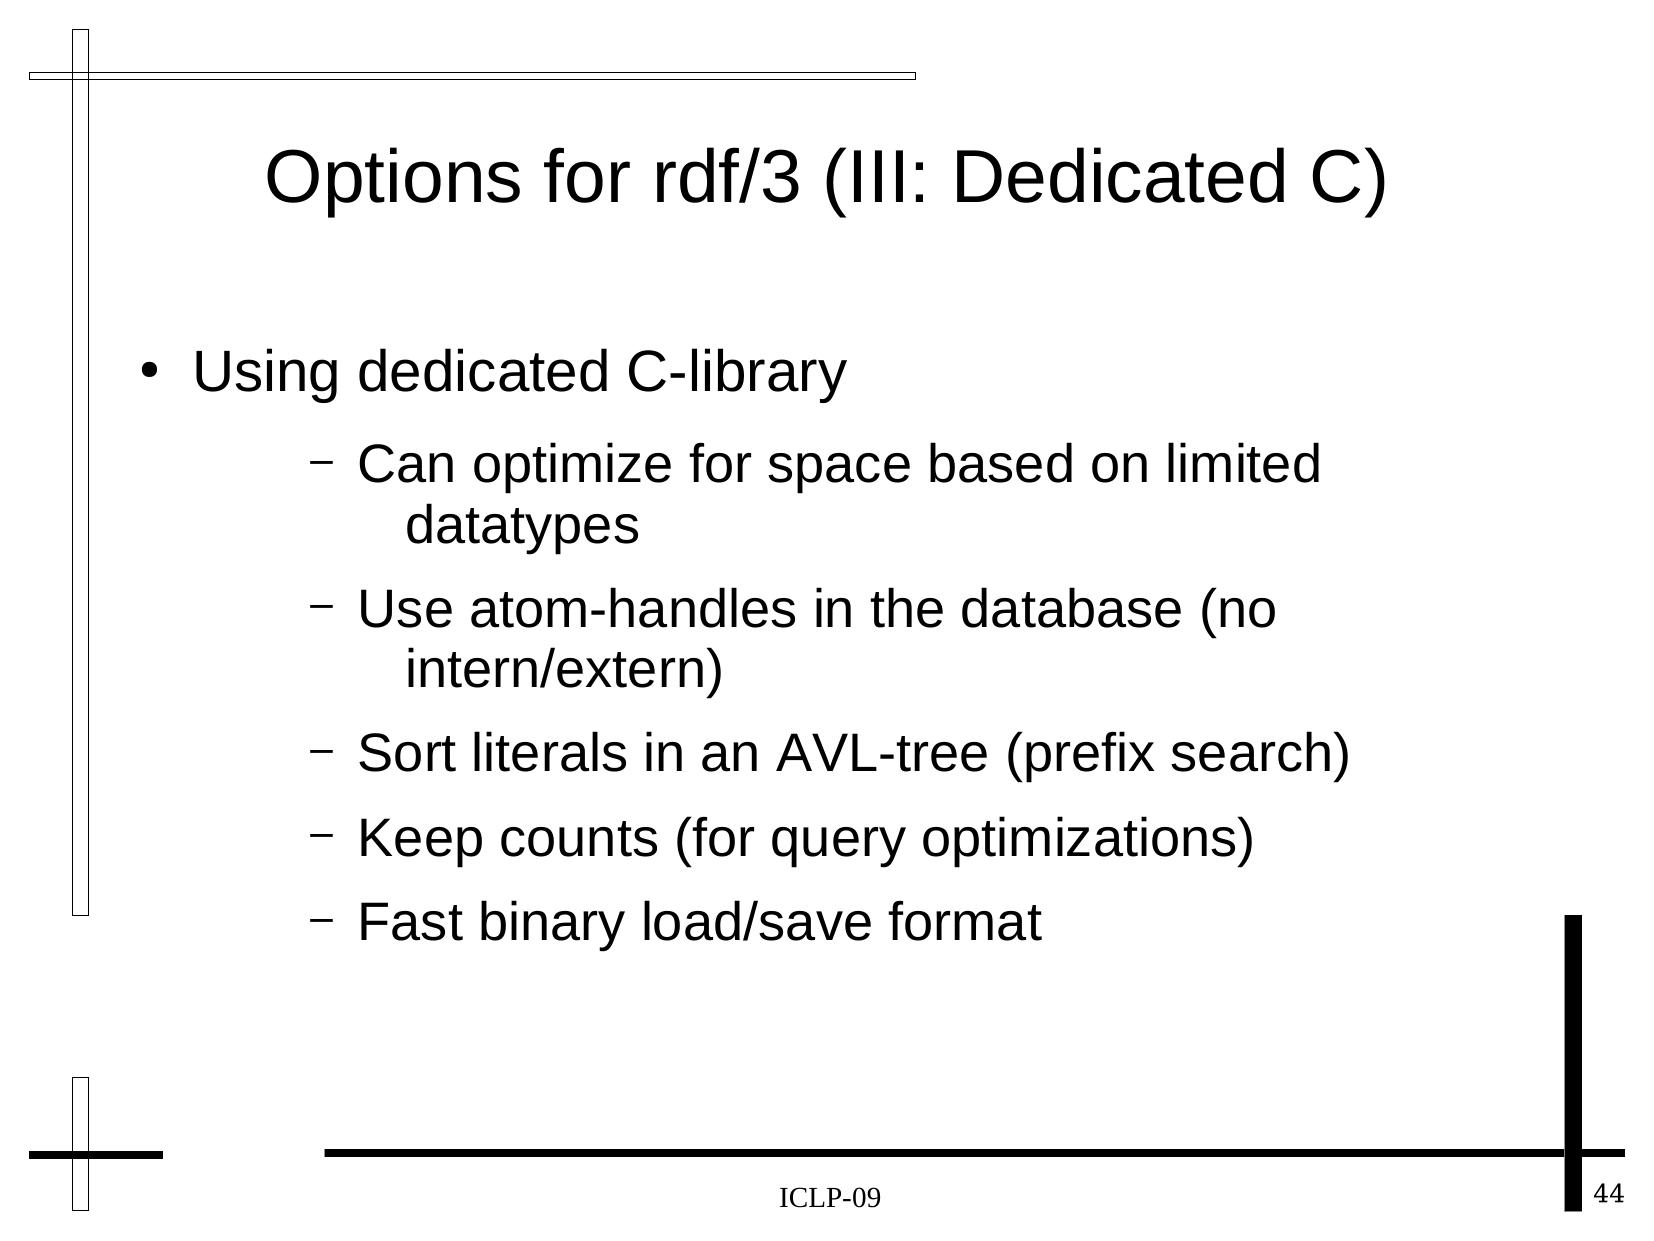

# Options for rdf/3 (III: Dedicated C)
Using dedicated C-library
Can optimize for space based on limited datatypes
Use atom-handles in the database (no intern/extern)
Sort literals in an AVL-tree (prefix search)
Keep counts (for query optimizations)
Fast binary load/save format